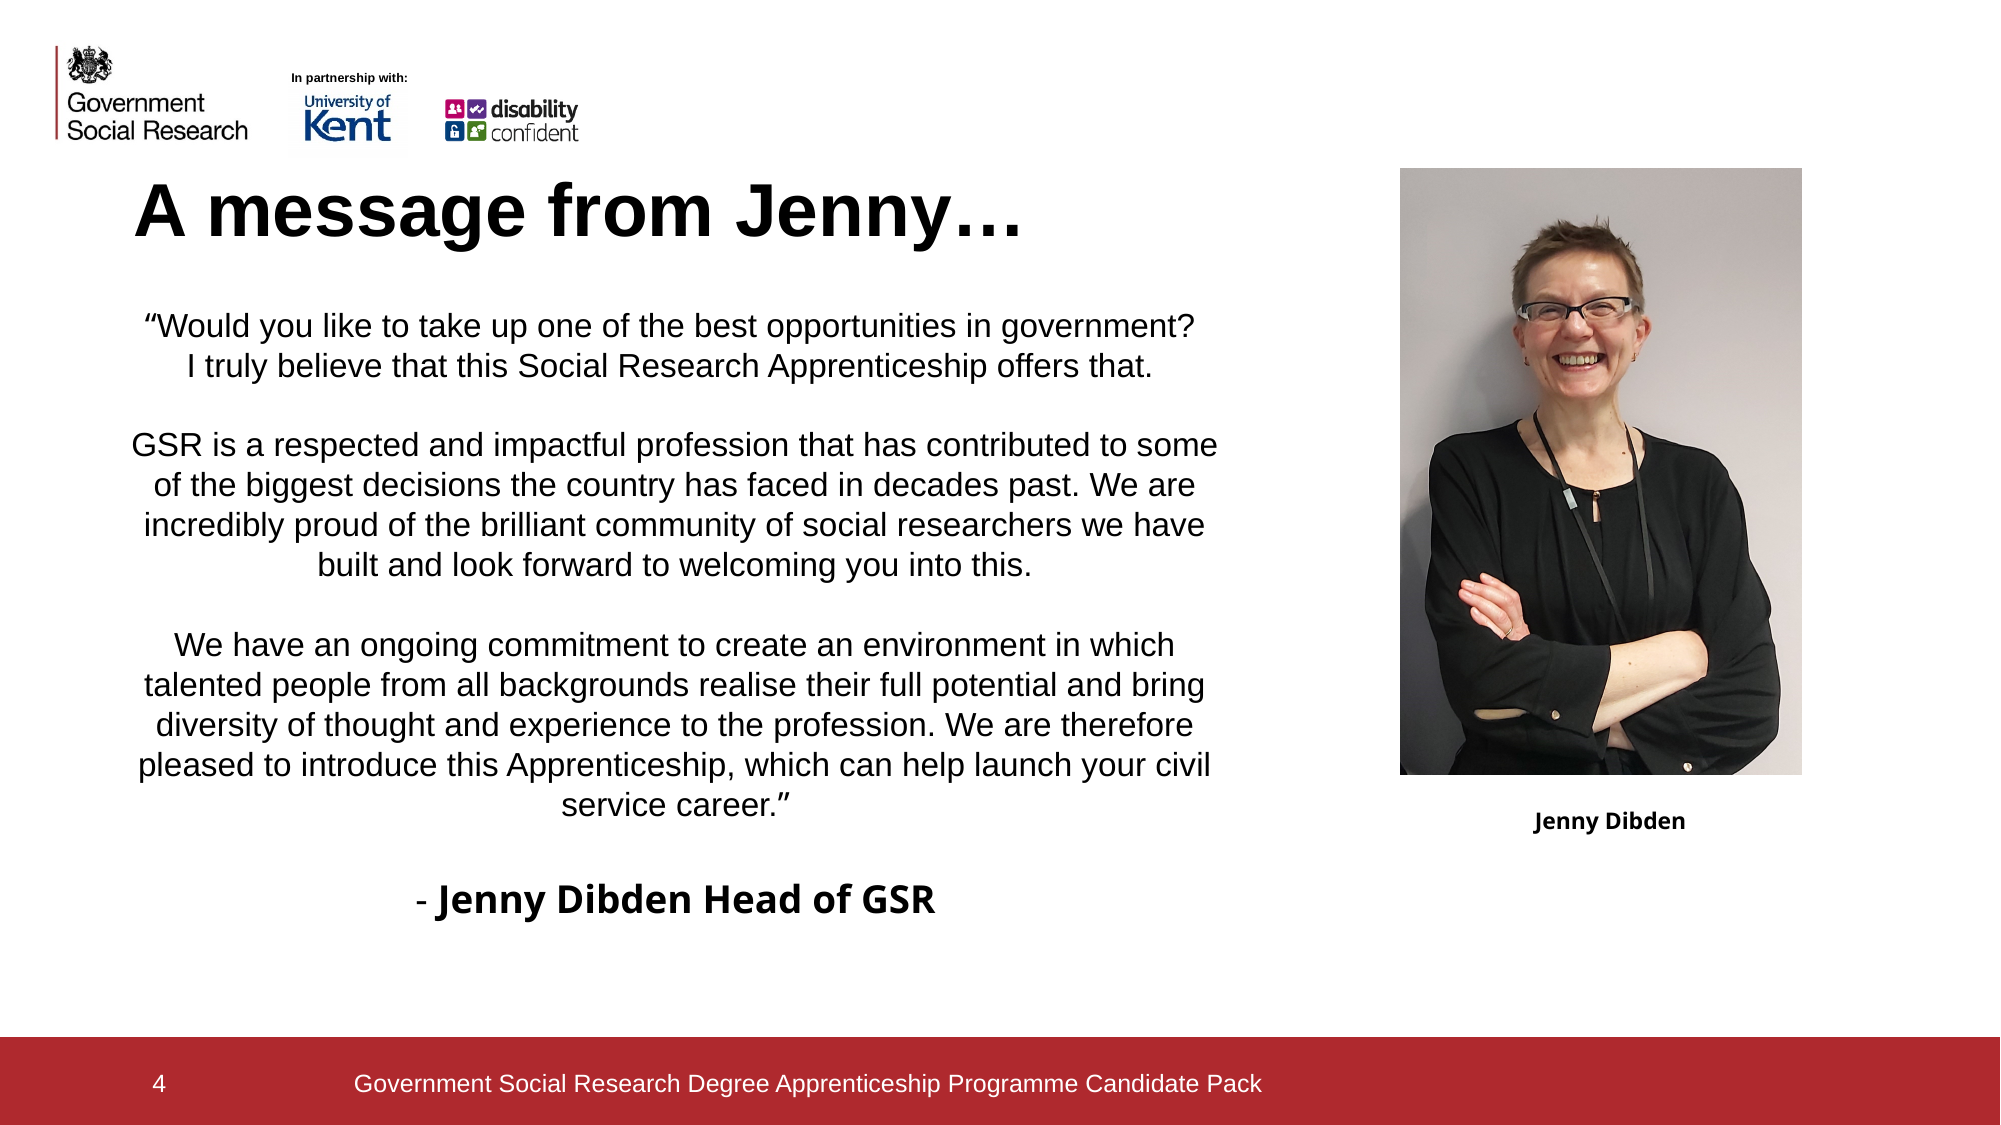

A message from Jenny…
“Would you like to take up one of the best opportunities in government?
I truly believe that this Social Research Apprenticeship offers that.
GSR is a respected and impactful profession that has contributed to some of the biggest decisions the country has faced in decades past. We are incredibly proud of the brilliant community of social researchers we have built and look forward to welcoming you into this.
We have an ongoing commitment to create an environment in which talented people from all backgrounds realise their full potential and bring diversity of thought and experience to the profession. We are therefore pleased to introduce this Apprenticeship, which can help launch your civil service career.”
- Jenny Dibden Head of GSR
Jenny Dibden
3
Government Social Research Degree Apprenticeship Programme Candidate Pack